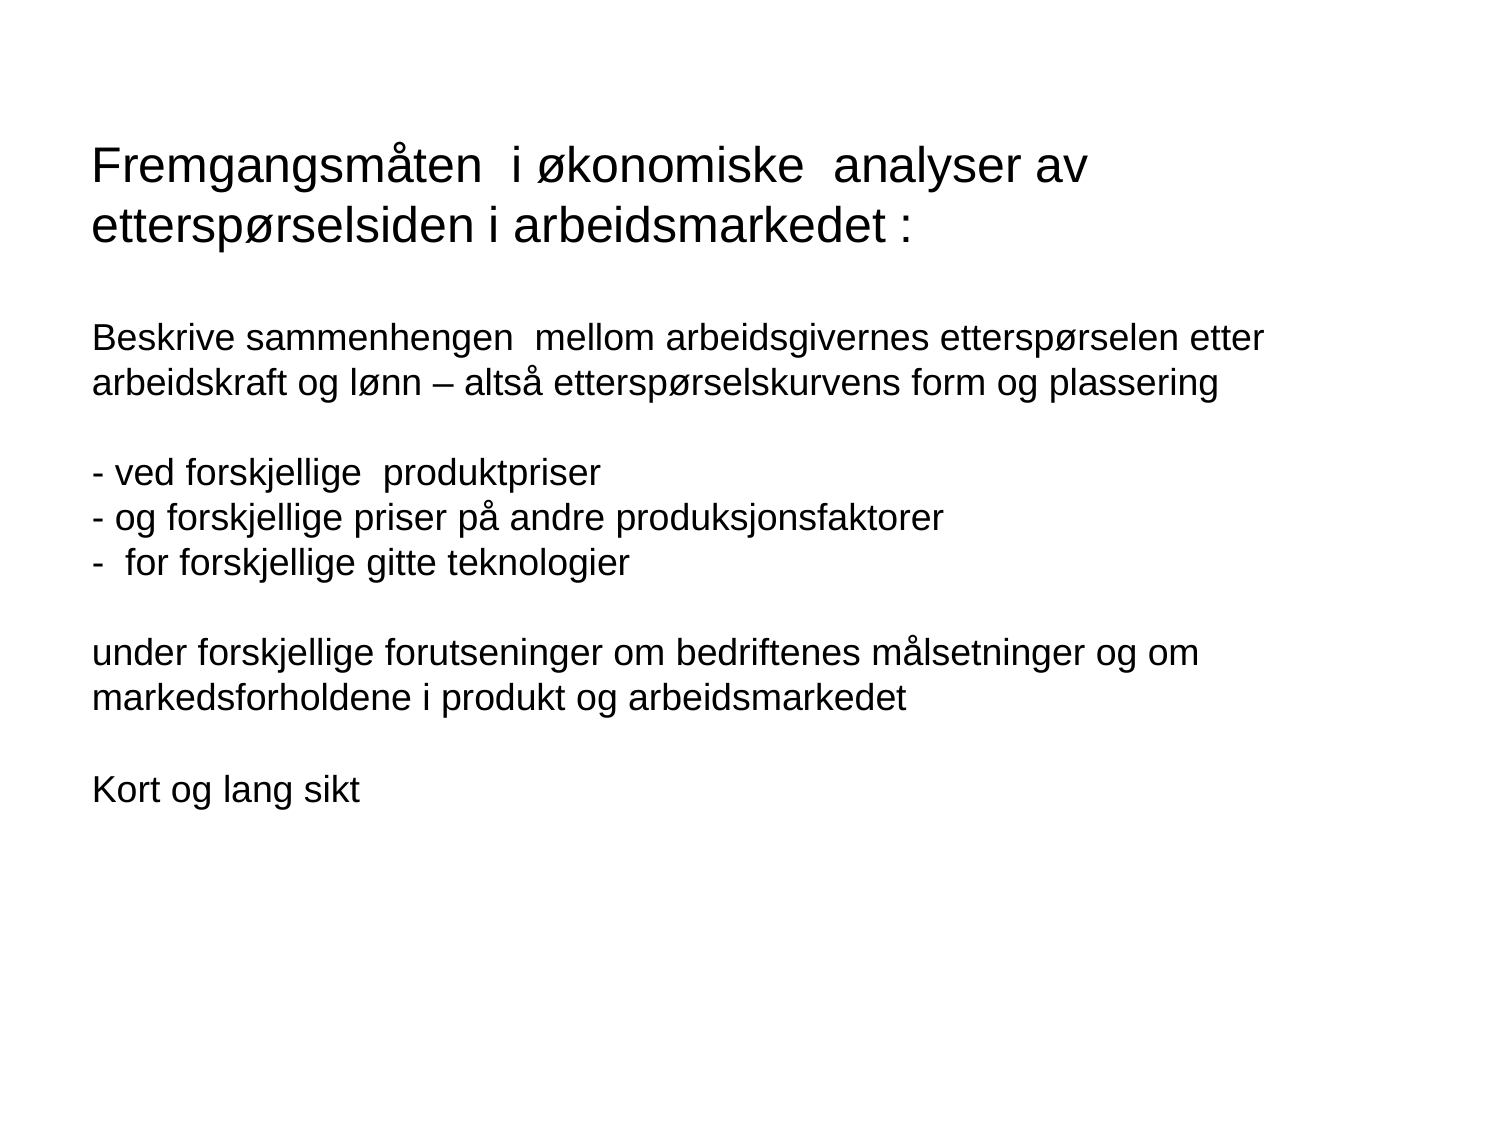

Fremgangsmåten i økonomiske analyser av etterspørselsiden i arbeidsmarkedet :
Beskrive sammenhengen mellom arbeidsgivernes etterspørselen etter arbeidskraft og lønn – altså etterspørselskurvens form og plassering
- ved forskjellige produktpriser
- og forskjellige priser på andre produksjonsfaktorer
- for forskjellige gitte teknologier
under forskjellige forutseninger om bedriftenes målsetninger og om markedsforholdene i produkt og arbeidsmarkedet
Kort og lang sikt